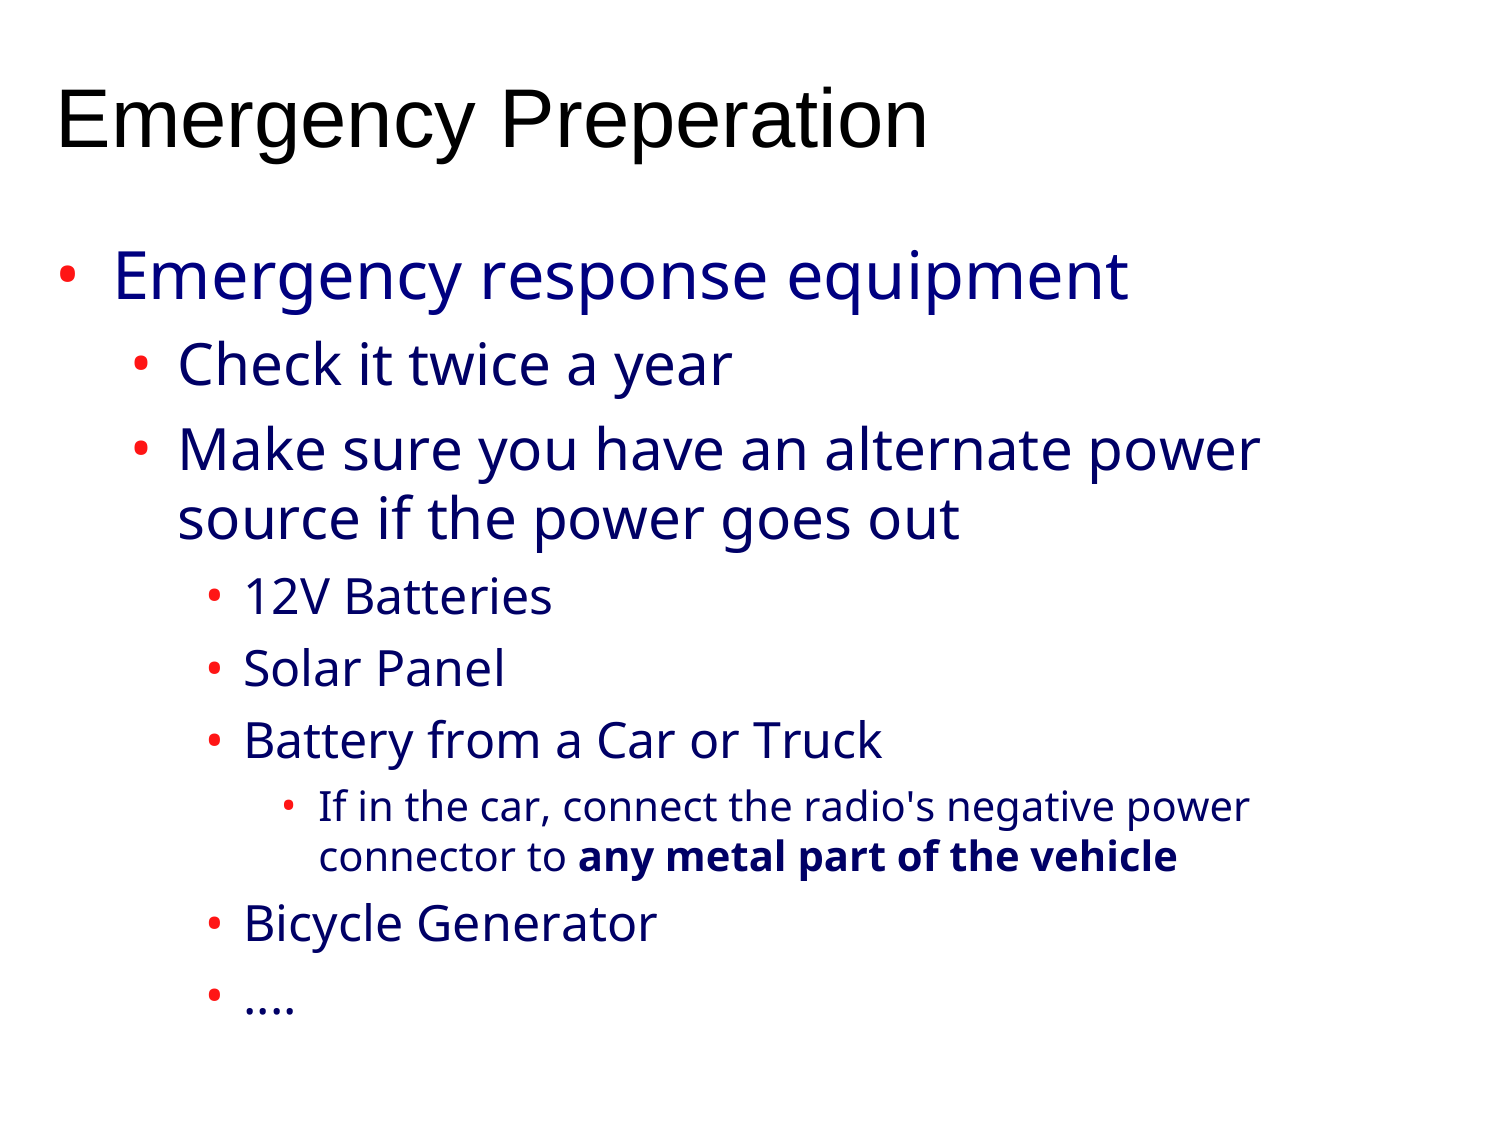

# Emergency Preperation
Emergency response equipment
Check it twice a year
Make sure you have an alternate power source if the power goes out
12V Batteries
Solar Panel
Battery from a Car or Truck
If in the car, connect the radio's negative power connector to any metal part of the vehicle
Bicycle Generator
....